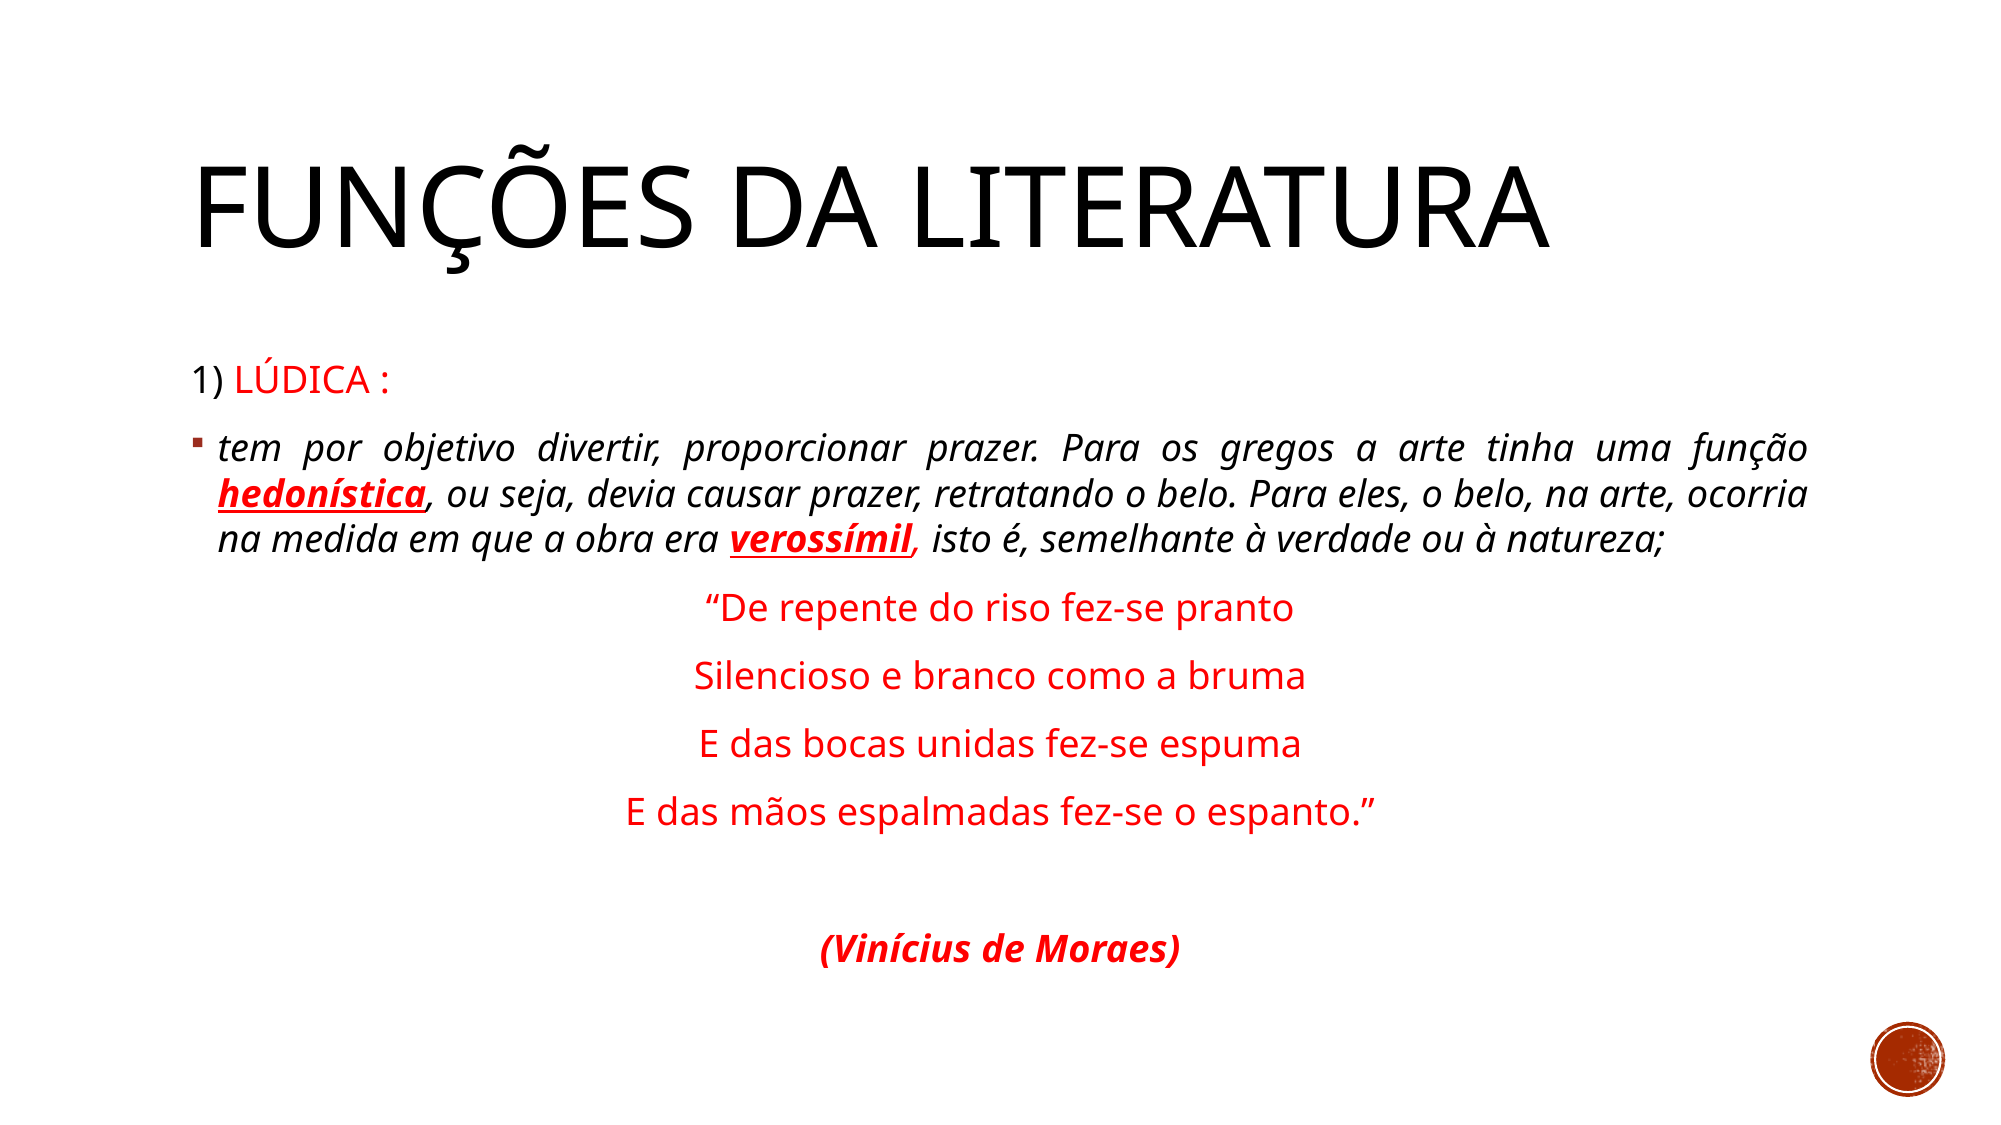

# Funções da literatura
1) LÚDICA :
tem por objetivo divertir, proporcionar prazer. Para os gregos a arte tinha uma função hedonística, ou seja, devia causar prazer, retratando o belo. Para eles, o belo, na arte, ocorria na medida em que a obra era verossímil, isto é, semelhante à verdade ou à natureza;
“De repente do riso fez-se pranto
Silencioso e branco como a bruma
E das bocas unidas fez-se espuma
E das mãos espalmadas fez-se o espanto.”
(Vinícius de Moraes)